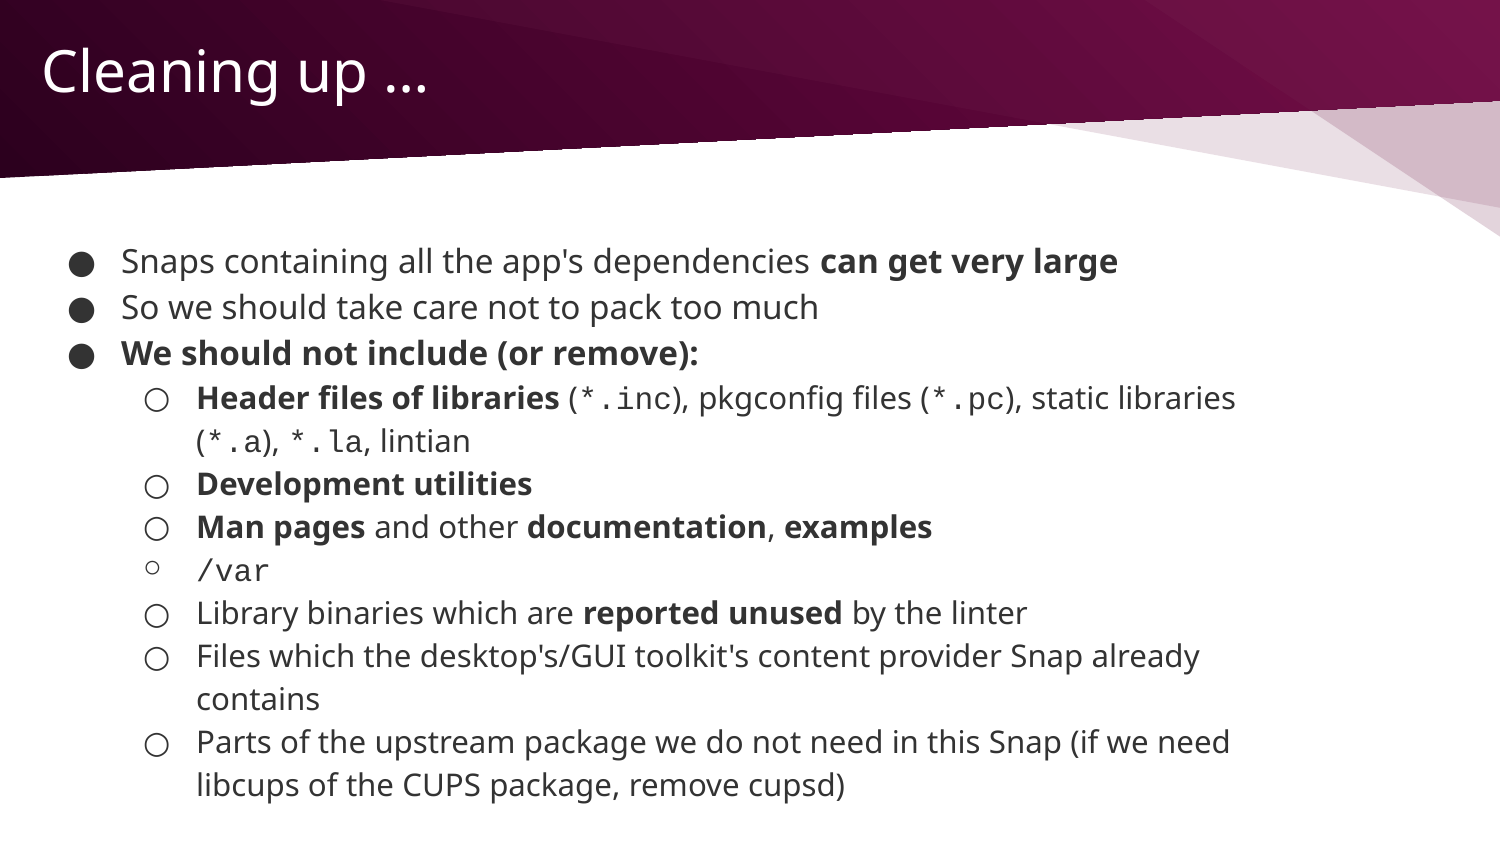

Cleaning up …
# Snaps containing all the app's dependencies can get very large
So we should take care not to pack too much
We should not include (or remove):
Header files of libraries (*.inc), pkgconfig files (*.pc), static libraries (*.a), *.la, lintian
Development utilities
Man pages and other documentation, examples
/var
Library binaries which are reported unused by the linter
Files which the desktop's/GUI toolkit's content provider Snap already contains
Parts of the upstream package we do not need in this Snap (if we need libcups of the CUPS package, remove cupsd)